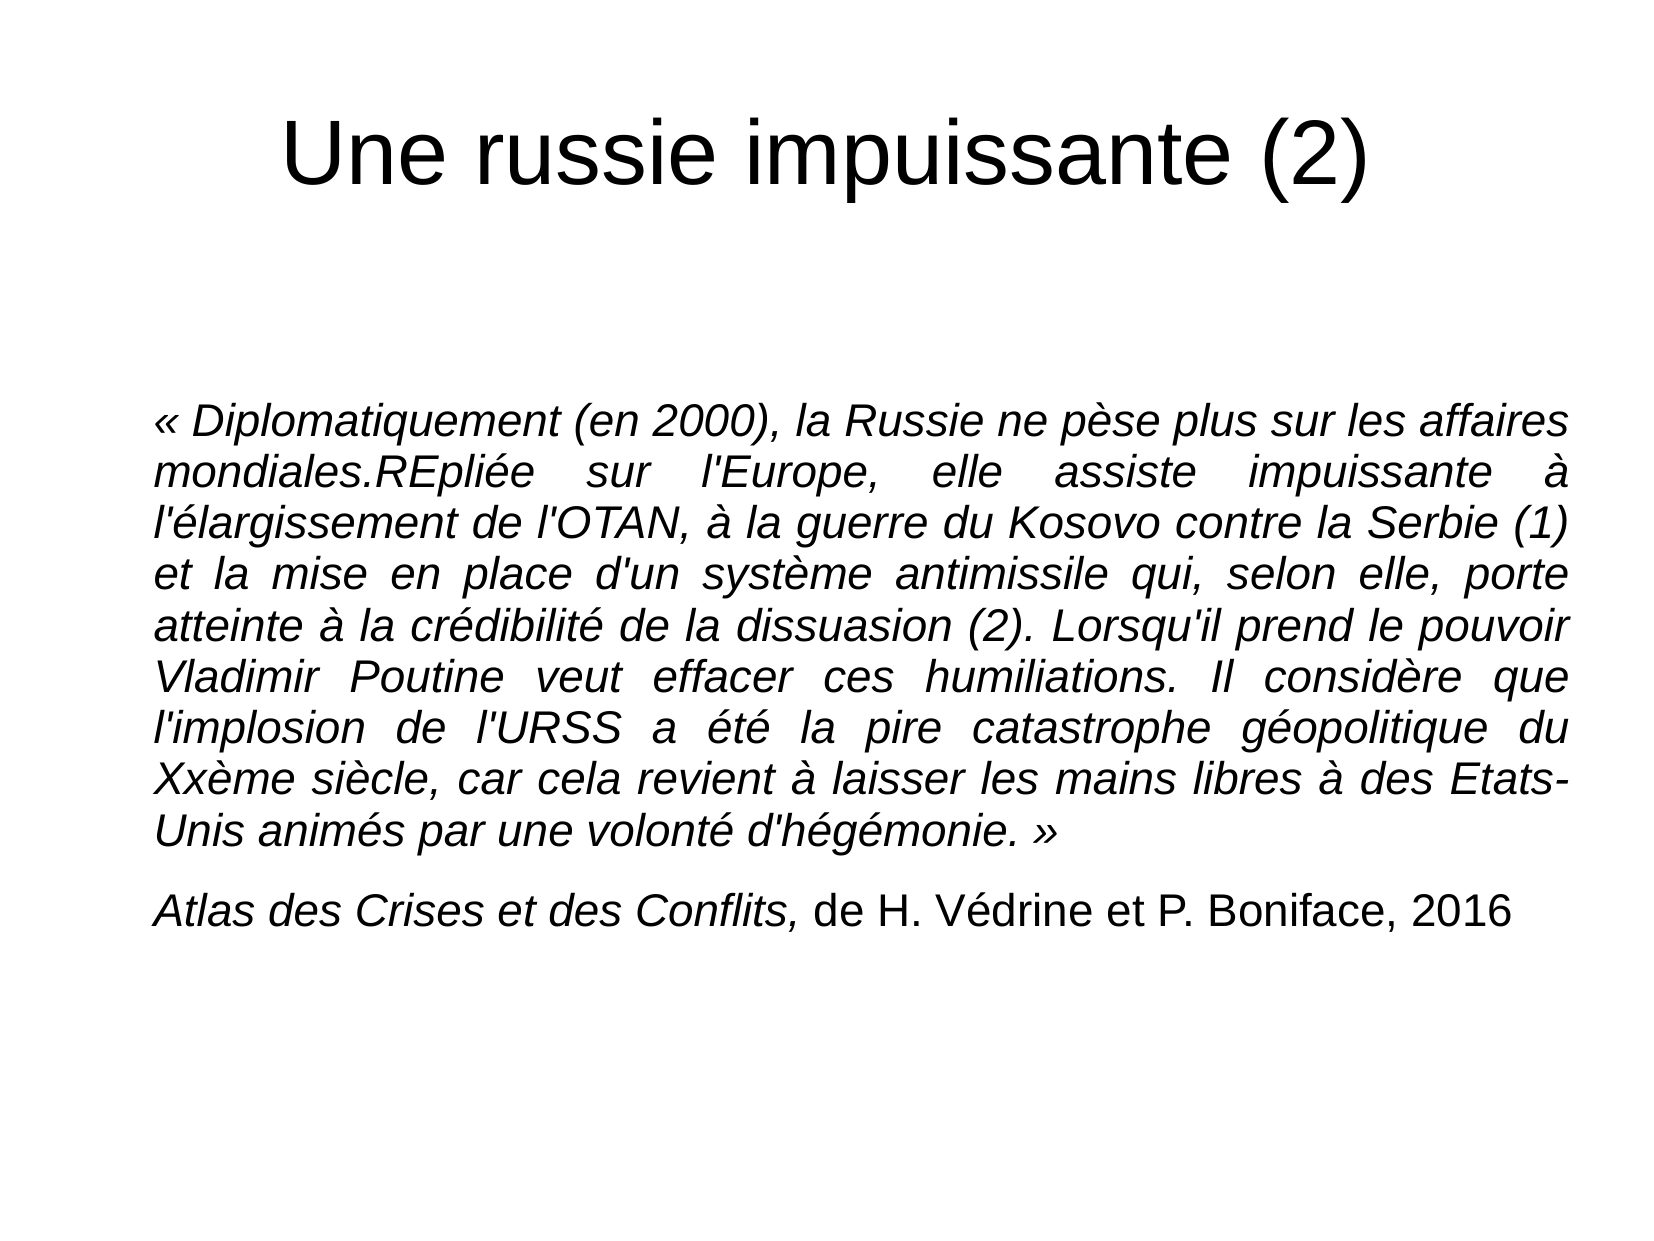

# Une russie impuissante (2)
« Diplomatiquement (en 2000), la Russie ne pèse plus sur les affaires mondiales.REpliée sur l'Europe, elle assiste impuissante à l'élargissement de l'OTAN, à la guerre du Kosovo contre la Serbie (1) et la mise en place d'un système antimissile qui, selon elle, porte atteinte à la crédibilité de la dissuasion (2). Lorsqu'il prend le pouvoir Vladimir Poutine veut effacer ces humiliations. Il considère que l'implosion de l'URSS a été la pire catastrophe géopolitique du Xxème siècle, car cela revient à laisser les mains libres à des Etats-Unis animés par une volonté d'hégémonie. »
Atlas des Crises et des Conflits, de H. Védrine et P. Boniface, 2016